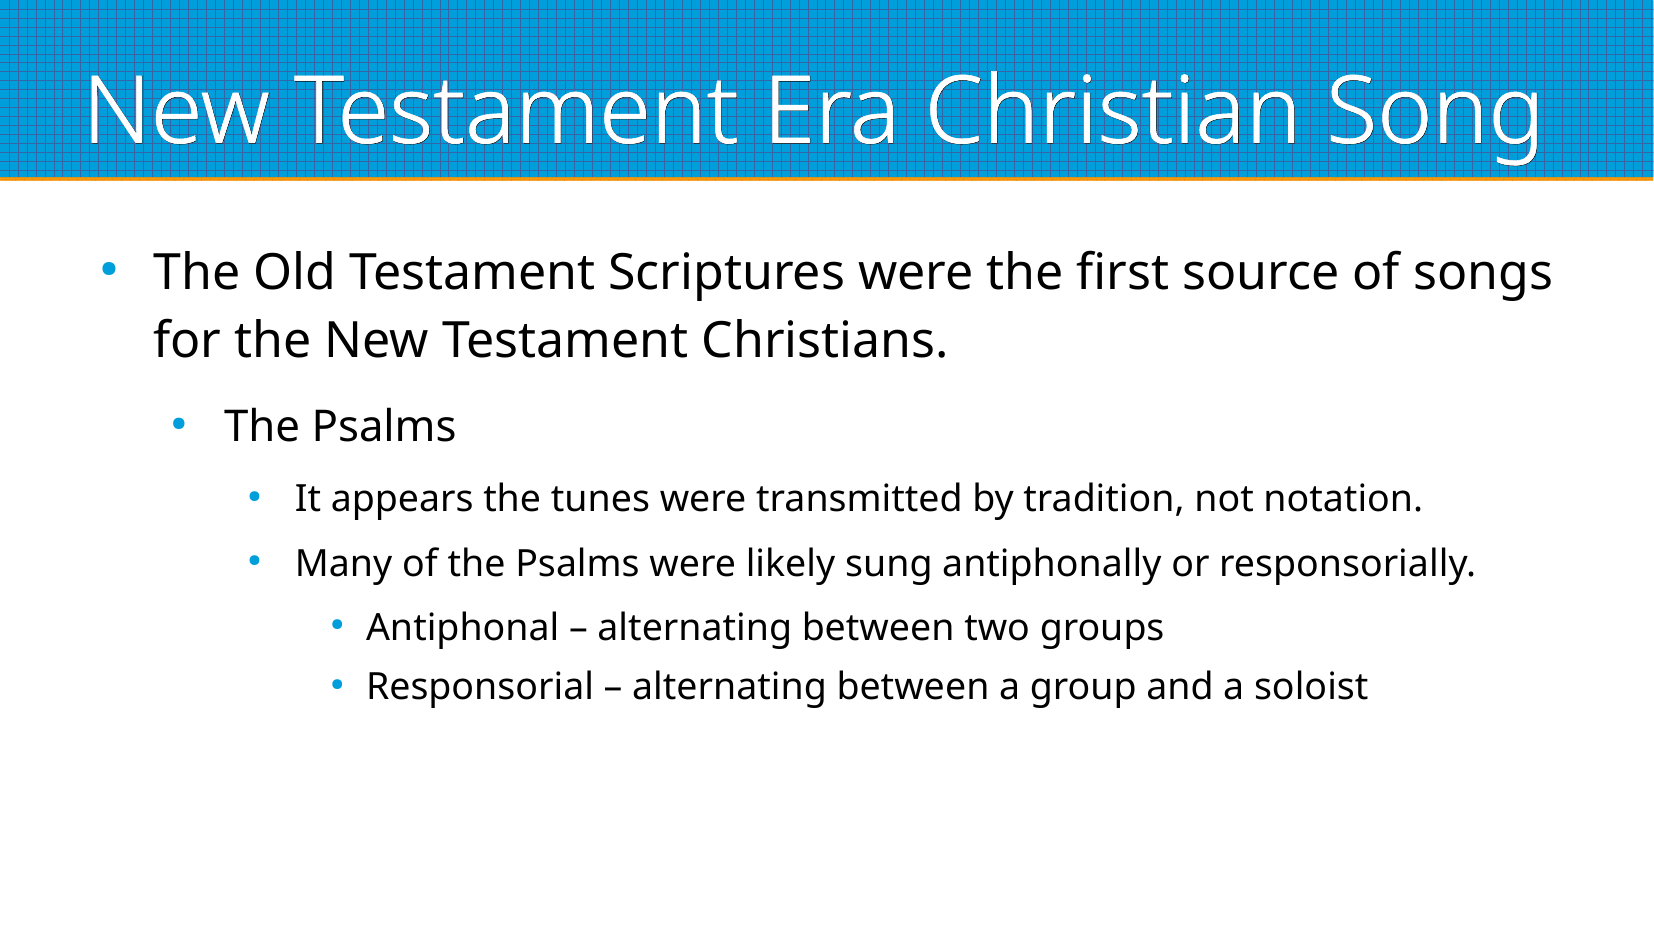

# New Testament Era Christian Song
The Old Testament Scriptures were the first source of songs for the New Testament Christians.
The Psalms
It appears the tunes were transmitted by tradition, not notation.
Many of the Psalms were likely sung antiphonally or responsorially.
Antiphonal – alternating between two groups
Responsorial – alternating between a group and a soloist